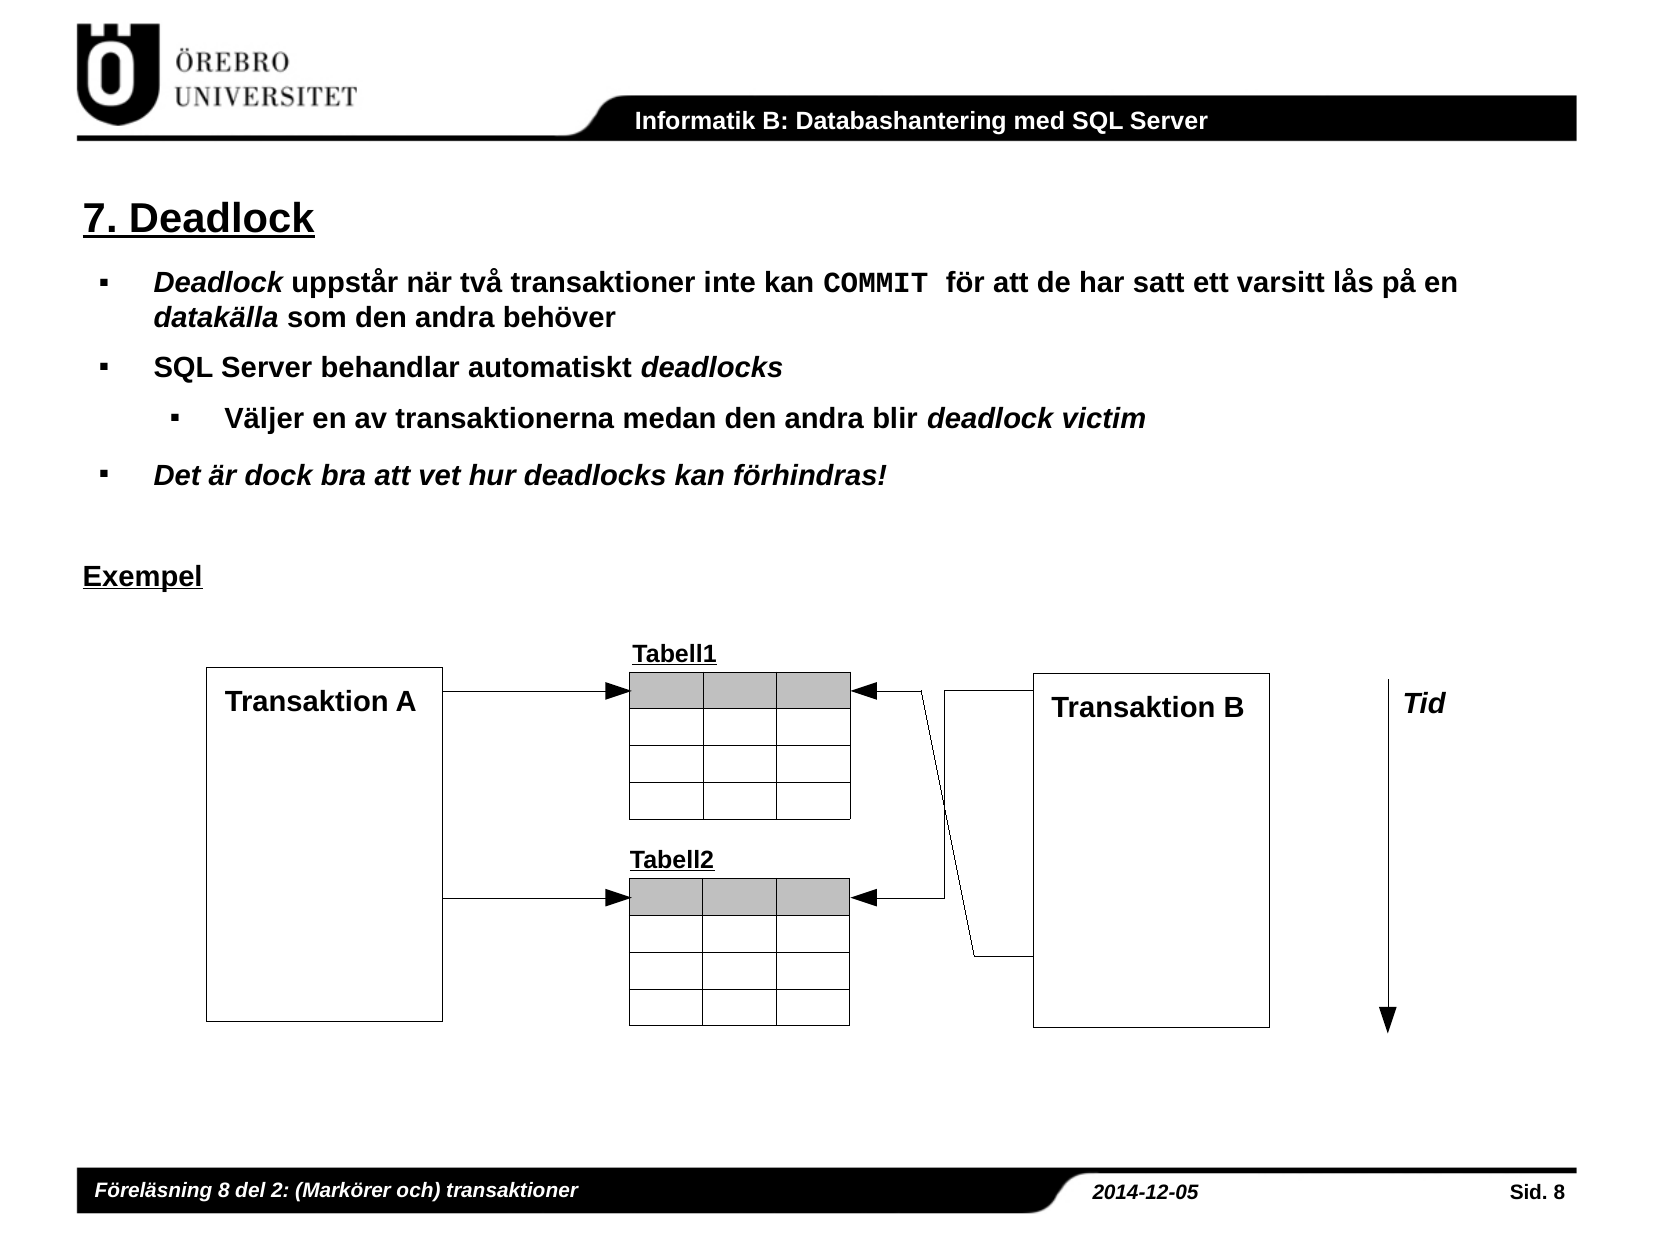

# 7. Deadlock
Deadlock uppstår när två transaktioner inte kan COMMIT för att de har satt ett varsitt lås på en datakälla som den andra behöver
SQL Server behandlar automatiskt deadlocks
Väljer en av transaktionerna medan den andra blir deadlock victim
Det är dock bra att vet hur deadlocks kan förhindras!
Exempel
Tabell1
| | | |
| --- | --- | --- |
| | | |
| | | |
| | | |
Tabell2
| | | |
| --- | --- | --- |
| | | |
| | | |
| | | |
Transaktion A
Transaktion B
Tid
Föreläsning 8 del 2: (Markörer och) transaktioner
2014-12-05
8